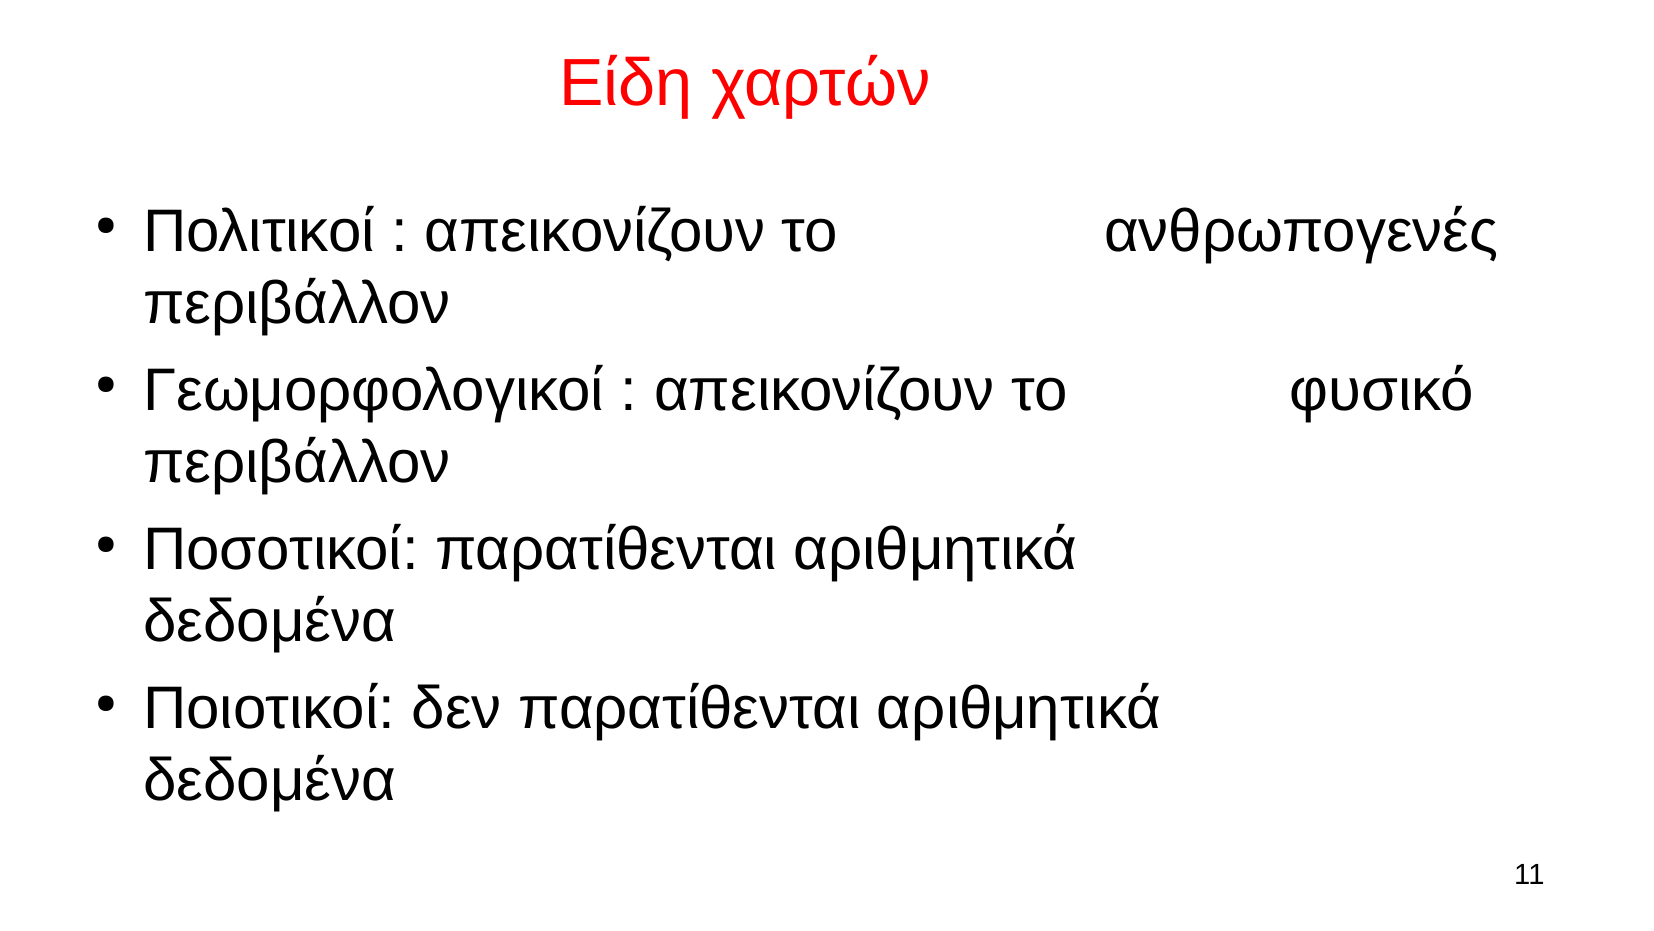

# Είδη χαρτών
Πολιτικοί : απεικονίζουν το 				 ανθρωπογενές περιβάλλον
Γεωμορφολογικοί : απεικονίζουν το 				 φυσικό περιβάλλον
Ποσοτικοί: παρατίθενται αριθμητικά 			 δεδομένα
Ποιοτικοί: δεν παρατίθενται αριθμητικά 		 δεδομένα